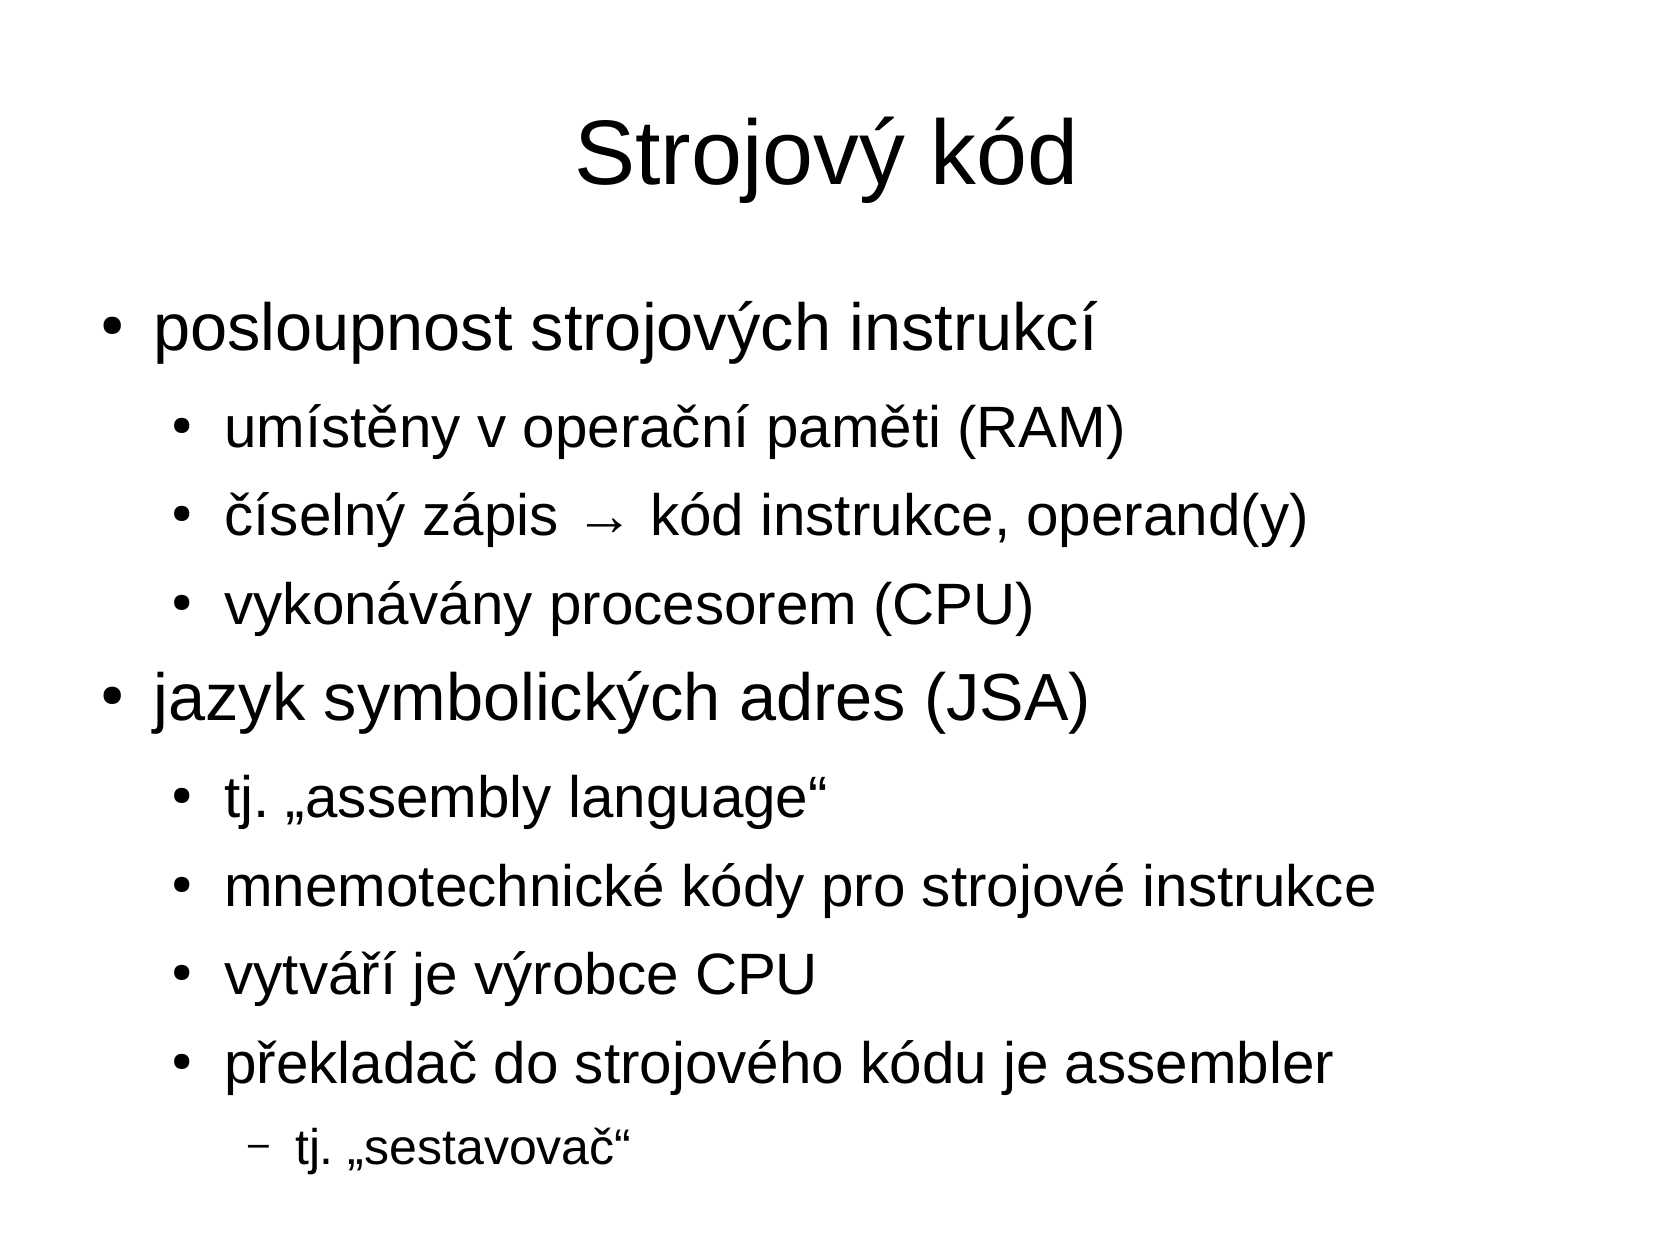

# Strojový kód
posloupnost strojových instrukcí
umístěny v operační paměti (RAM)
číselný zápis → kód instrukce, operand(y)
vykonávány procesorem (CPU)
jazyk symbolických adres (JSA)
tj. „assembly language“
mnemotechnické kódy pro strojové instrukce
vytváří je výrobce CPU
překladač do strojového kódu je assembler
tj. „sestavovač“